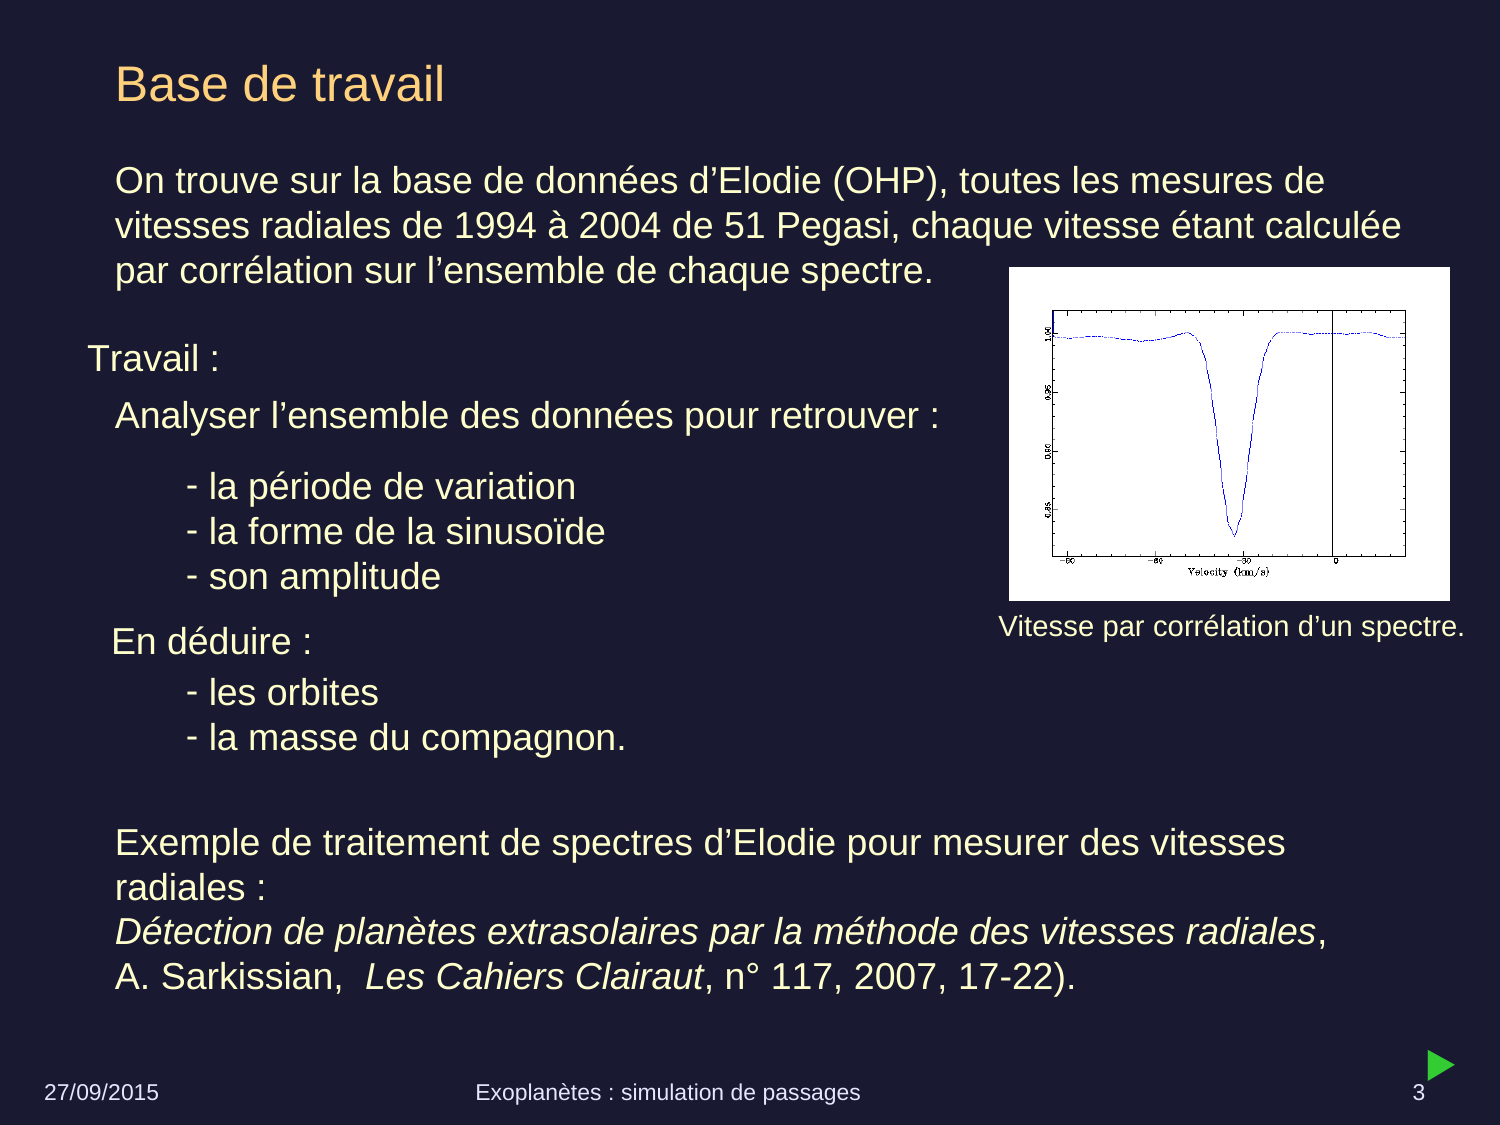

Base de travail
On trouve sur la base de données d’Elodie (OHP), toutes les mesures de vitesses radiales de 1994 à 2004 de 51 Pegasi, chaque vitesse étant calculée par corrélation sur l’ensemble de chaque spectre.
Travail :
Analyser l’ensemble des données pour retrouver :
 la période de variation
 la forme de la sinusoïde
 son amplitude
Vitesse par corrélation d’un spectre.
En déduire :
 les orbites
 la masse du compagnon.
Exemple de traitement de spectres d’Elodie pour mesurer des vitesses radiales :
Détection de planètes extrasolaires par la méthode des vitesses radiales, A. Sarkissian, Les Cahiers Clairaut, n° 117, 2007, 17-22).

27/09/2015
Exoplanètes : simulation de passages
3